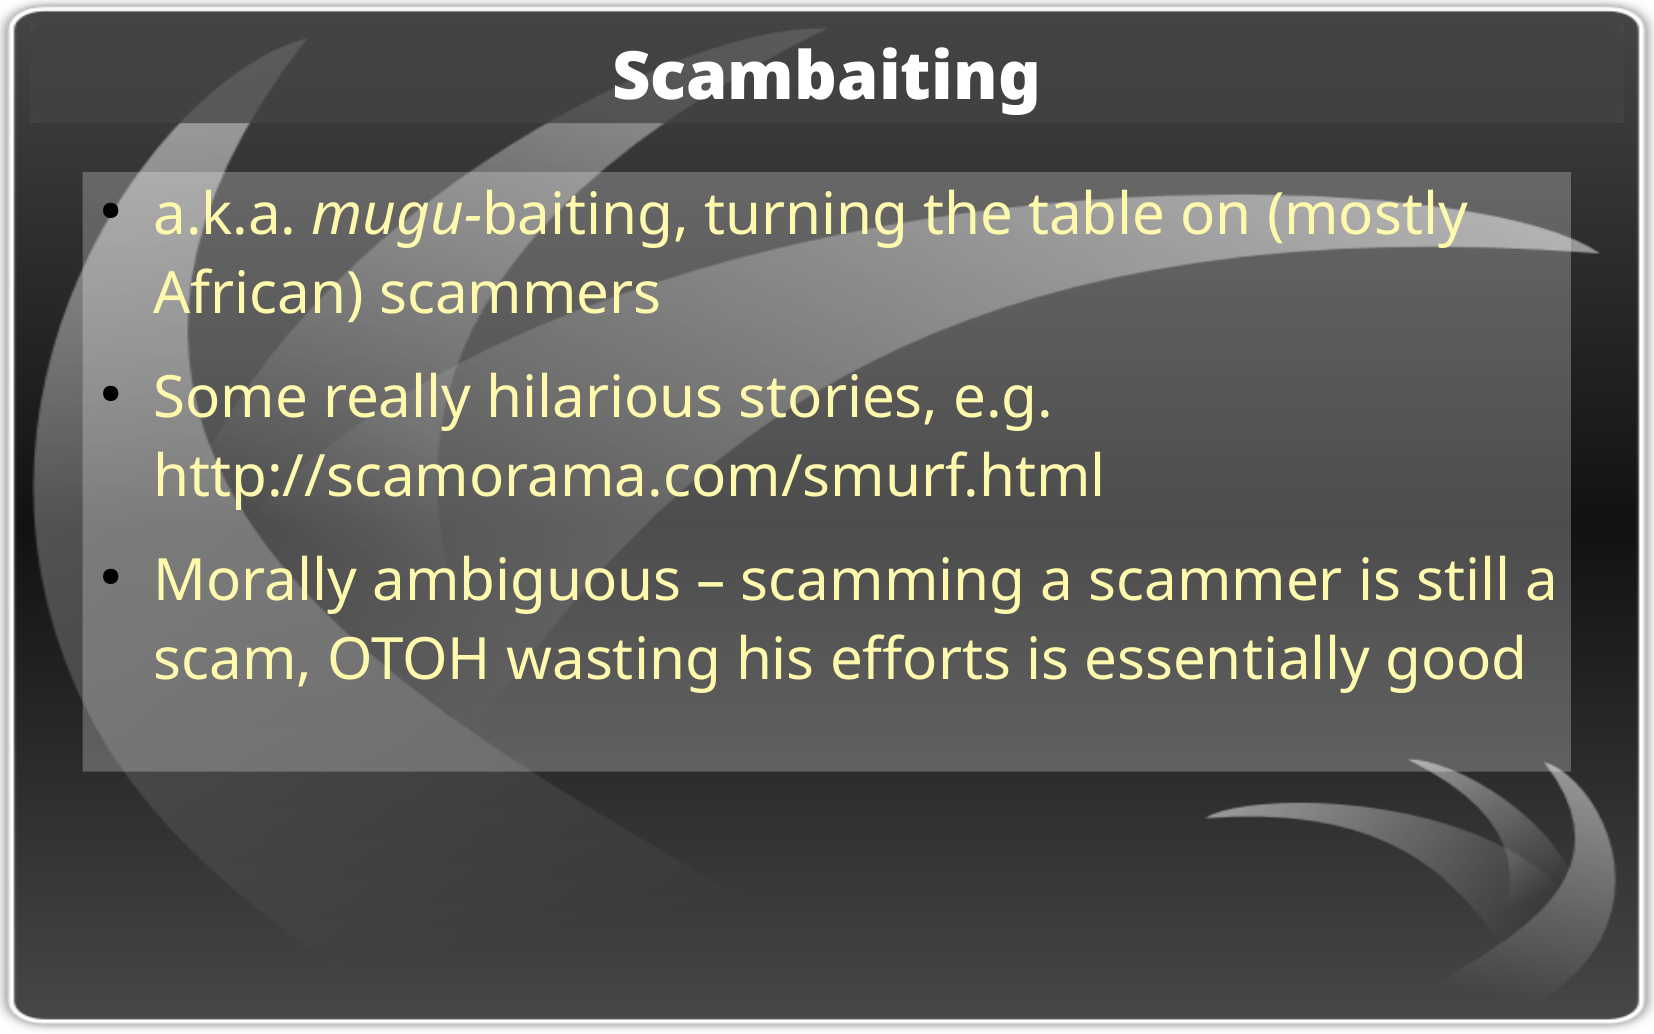

# Scambaiting
a.k.a. mugu-baiting, turning the table on (mostly African) scammers
Some really hilarious stories, e.g. http://scamorama.com/smurf.html
Morally ambiguous – scamming a scammer is still a scam, OTOH wasting his efforts is essentially good